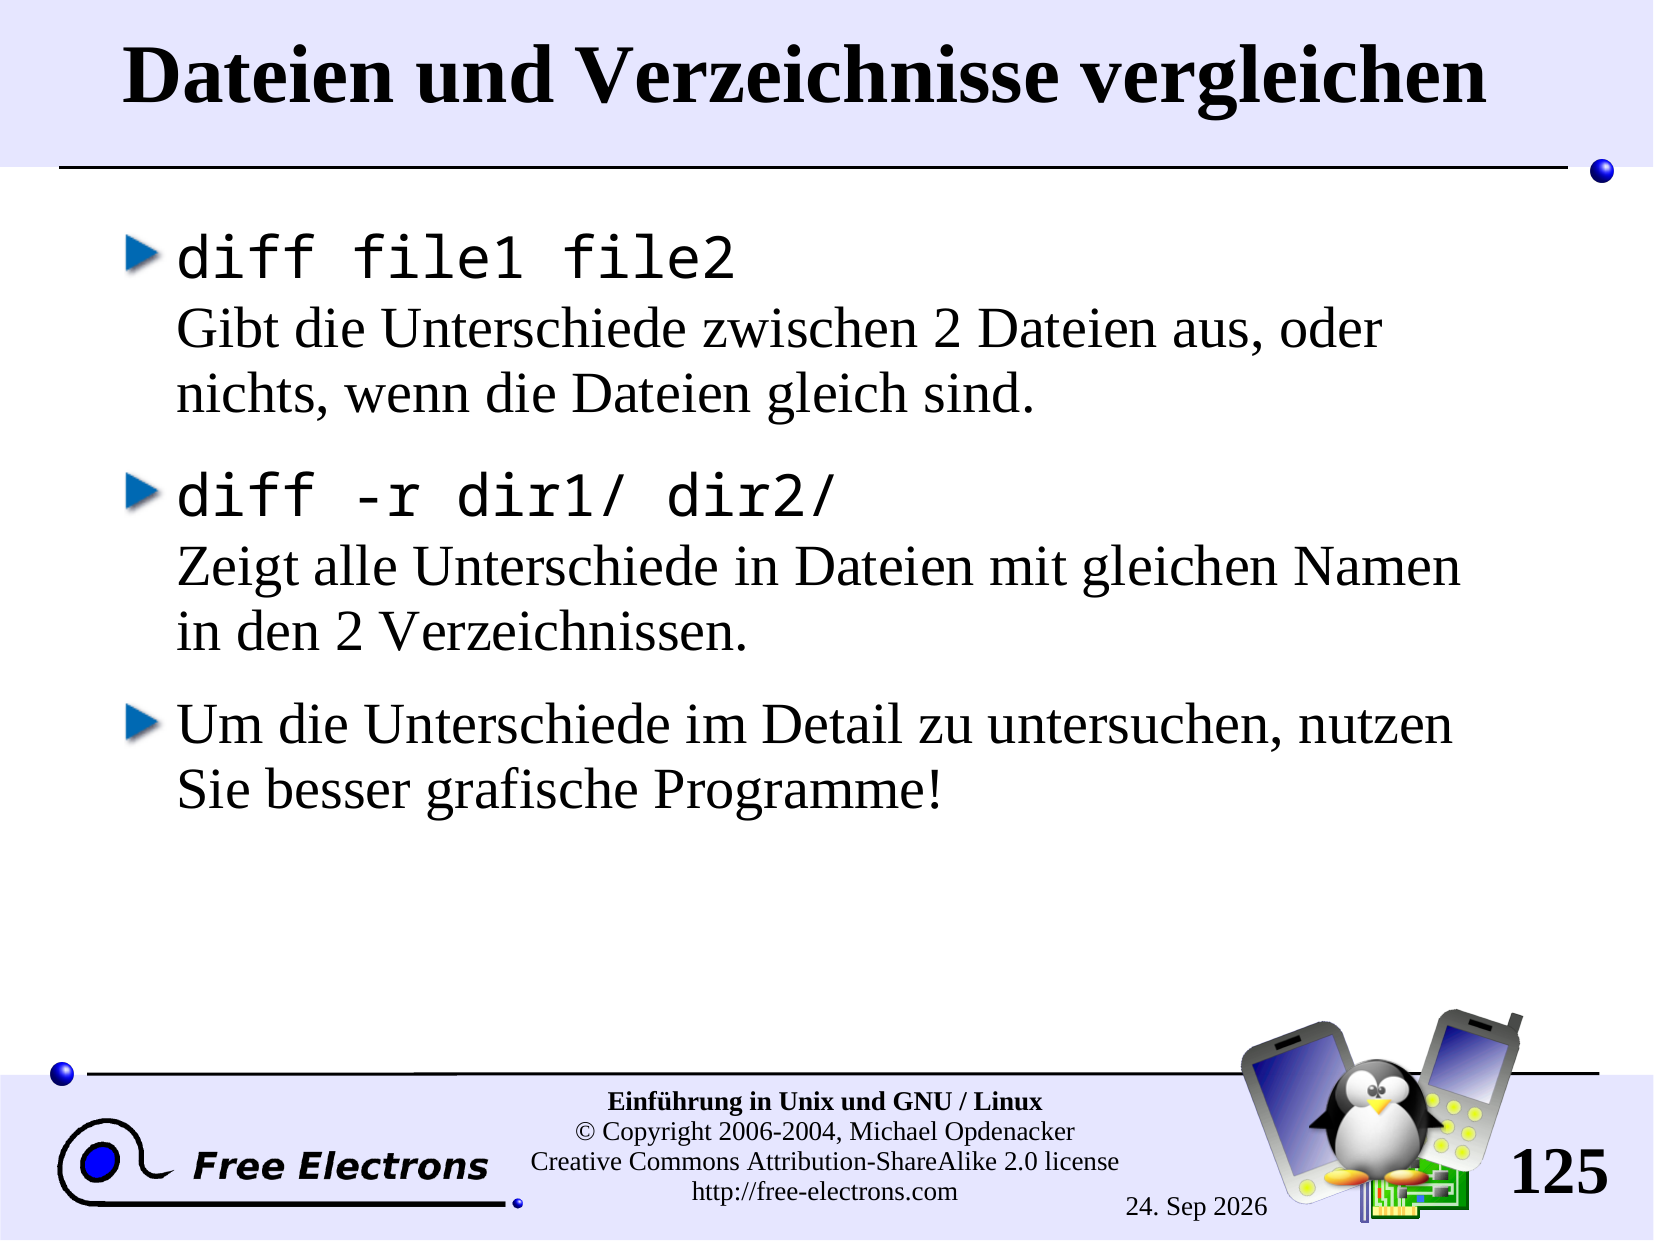

# Dateien und Verzeichnisse vergleichen
diff file1 file2
Gibt die Unterschiede zwischen 2 Dateien aus, oder nichts, wenn die Dateien gleich sind.
diff -r dir1/ dir2/
Zeigt alle Unterschiede in Dateien mit gleichen Namen in den 2 Verzeichnissen.
Um die Unterschiede im Detail zu untersuchen, nutzen Sie besser grafische Programme!